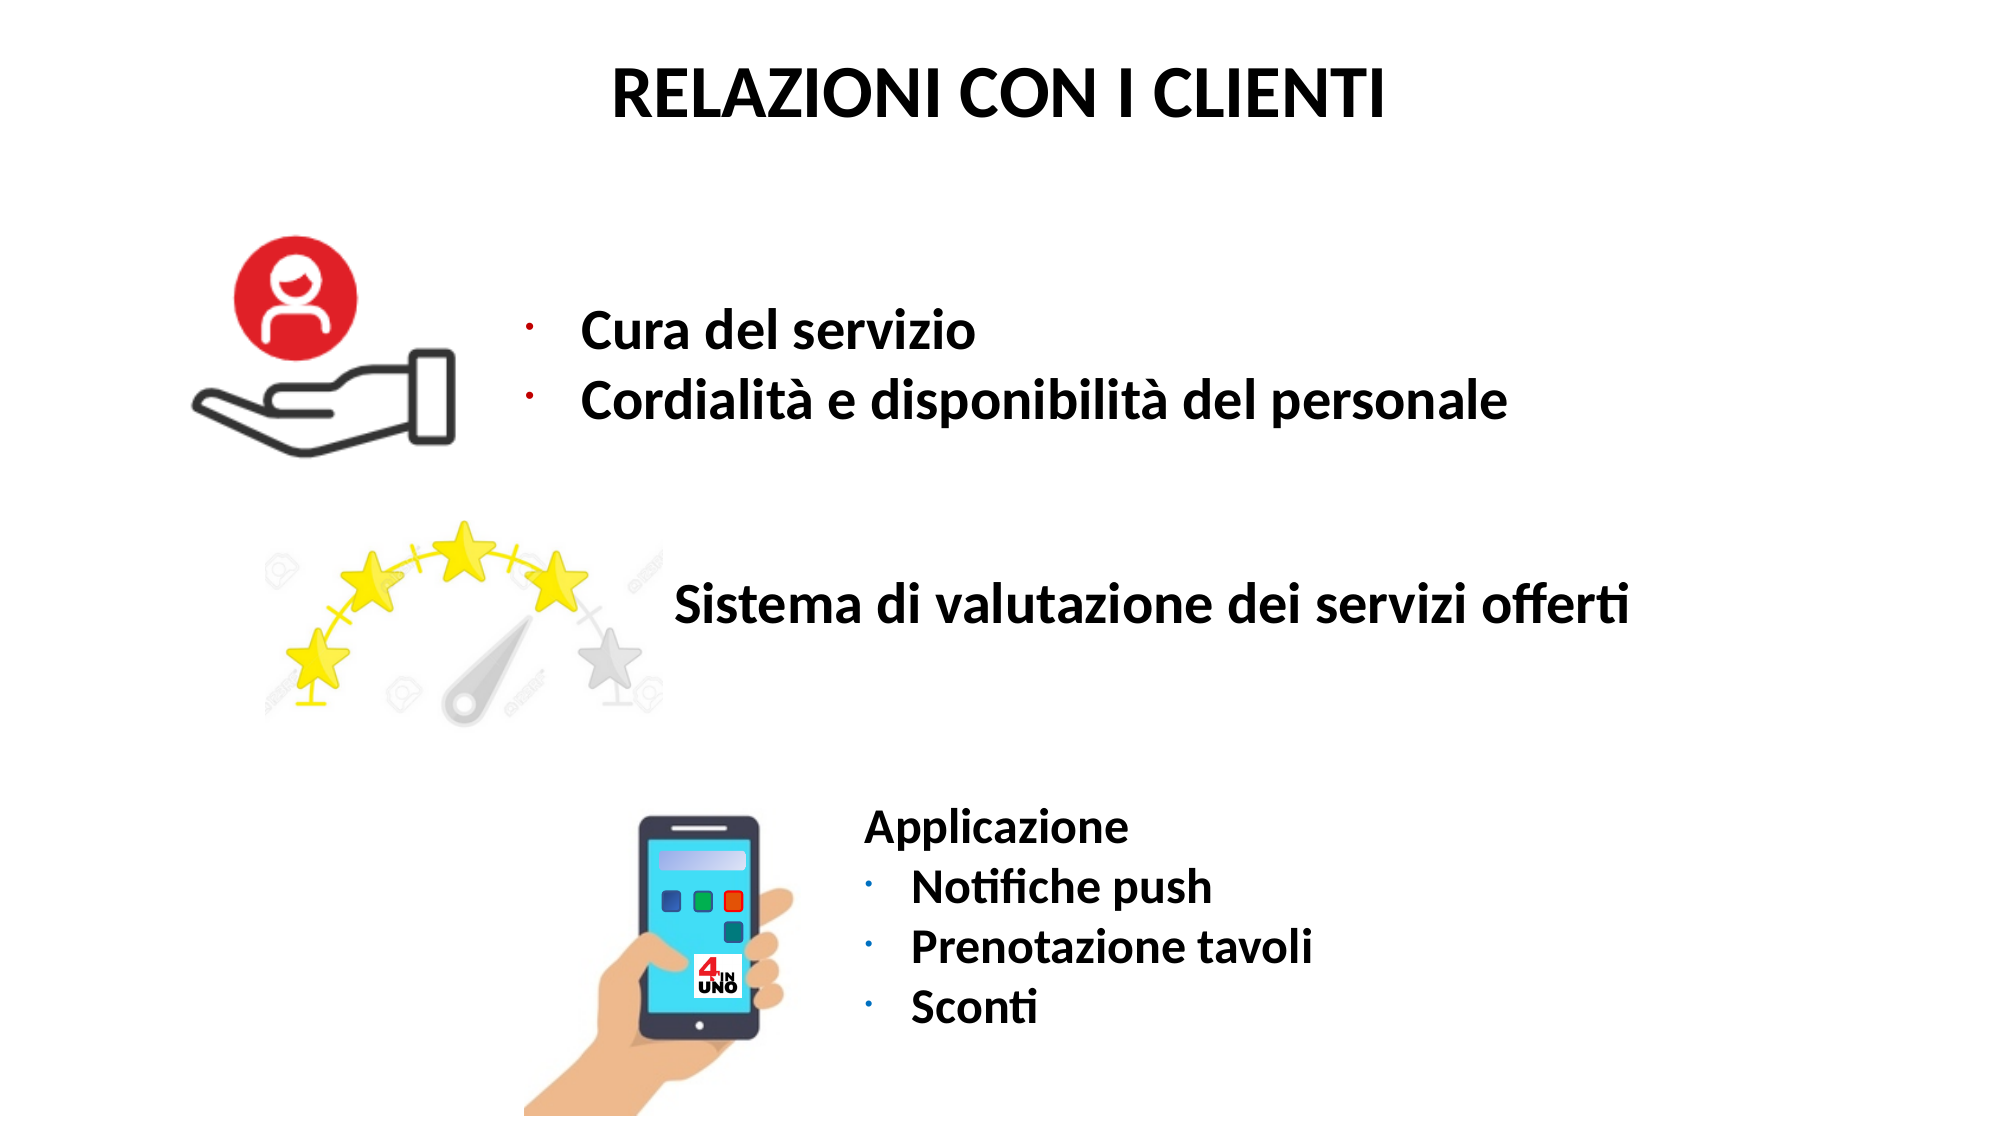

RELAZIONI CON I CLIENTI
Cura del servizio
Cordialità e disponibilità del personale
Sistema di valutazione dei servizi offerti
Applicazione
Notifiche push
Prenotazione tavoli
Sconti